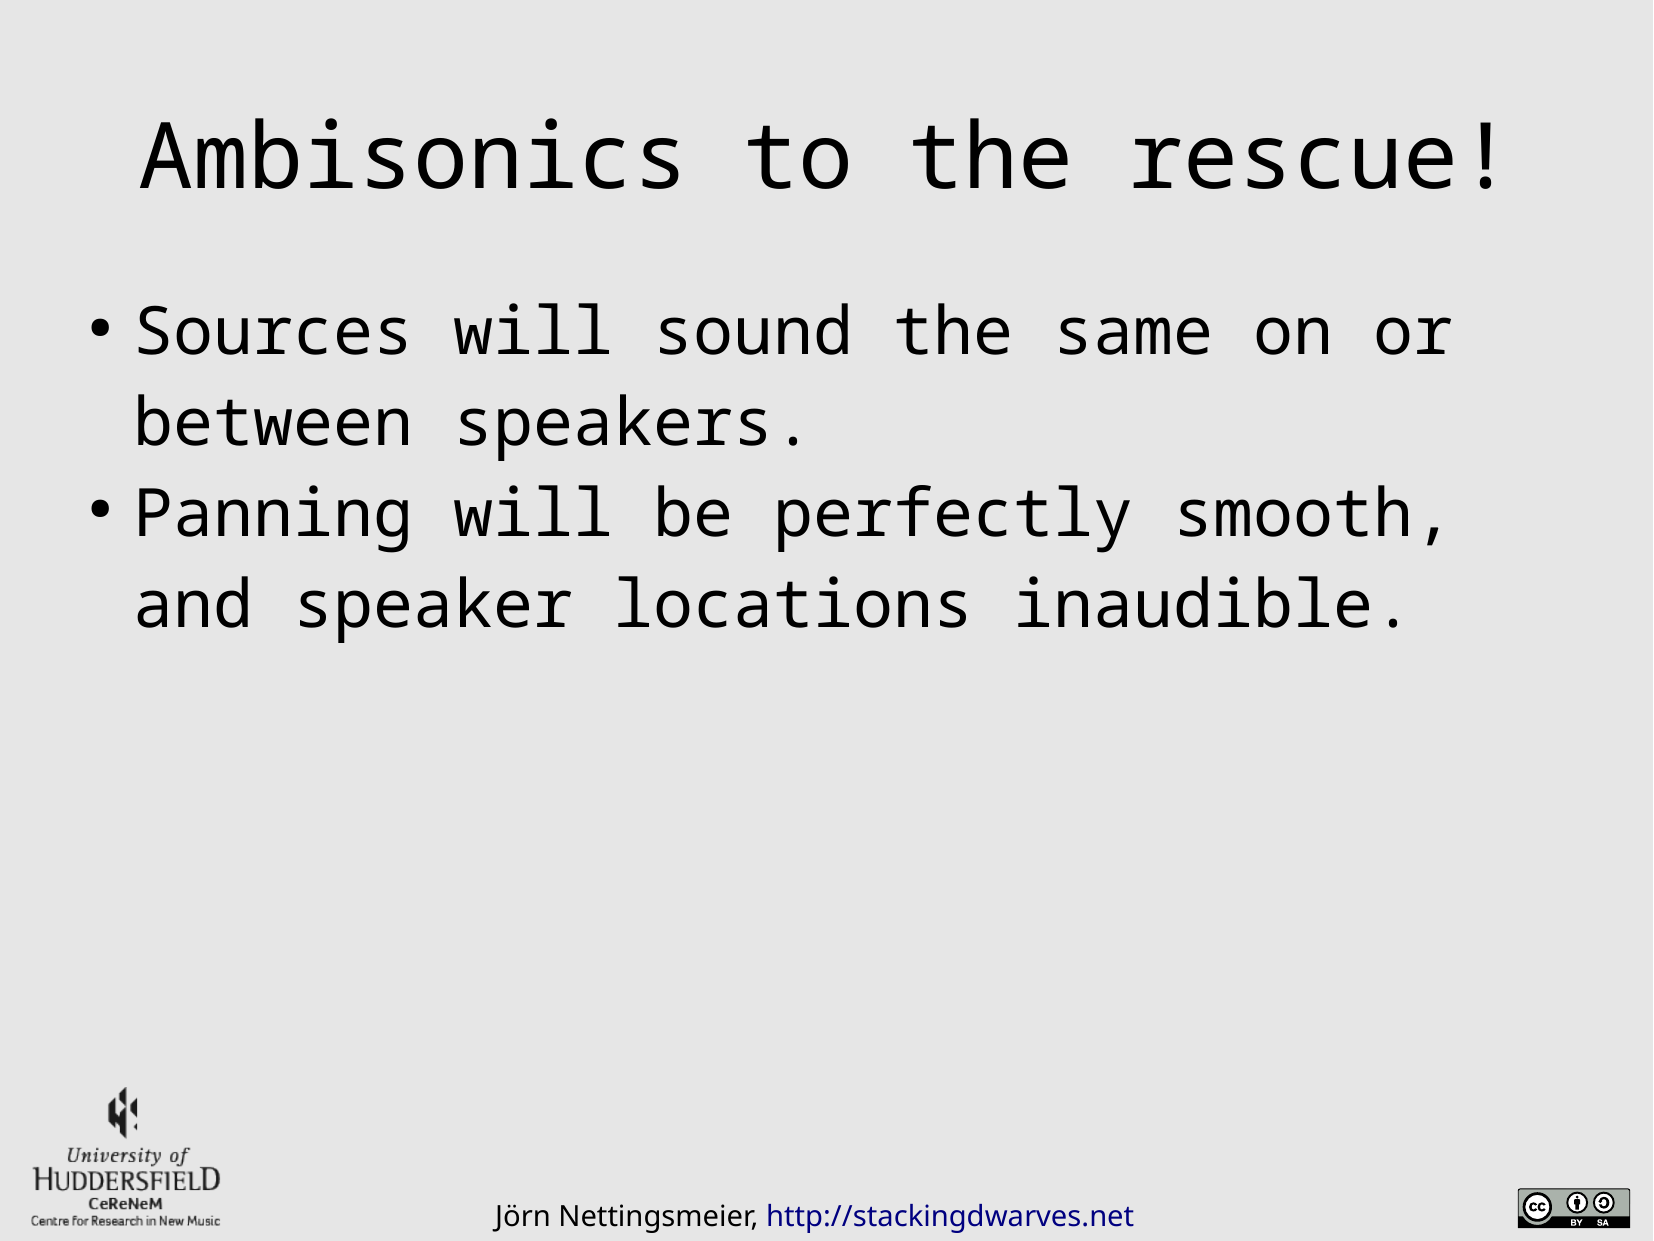

# Ambisonics to the rescue!
Sources will sound the same on or between speakers.
Panning will be perfectly smooth, and speaker locations inaudible.